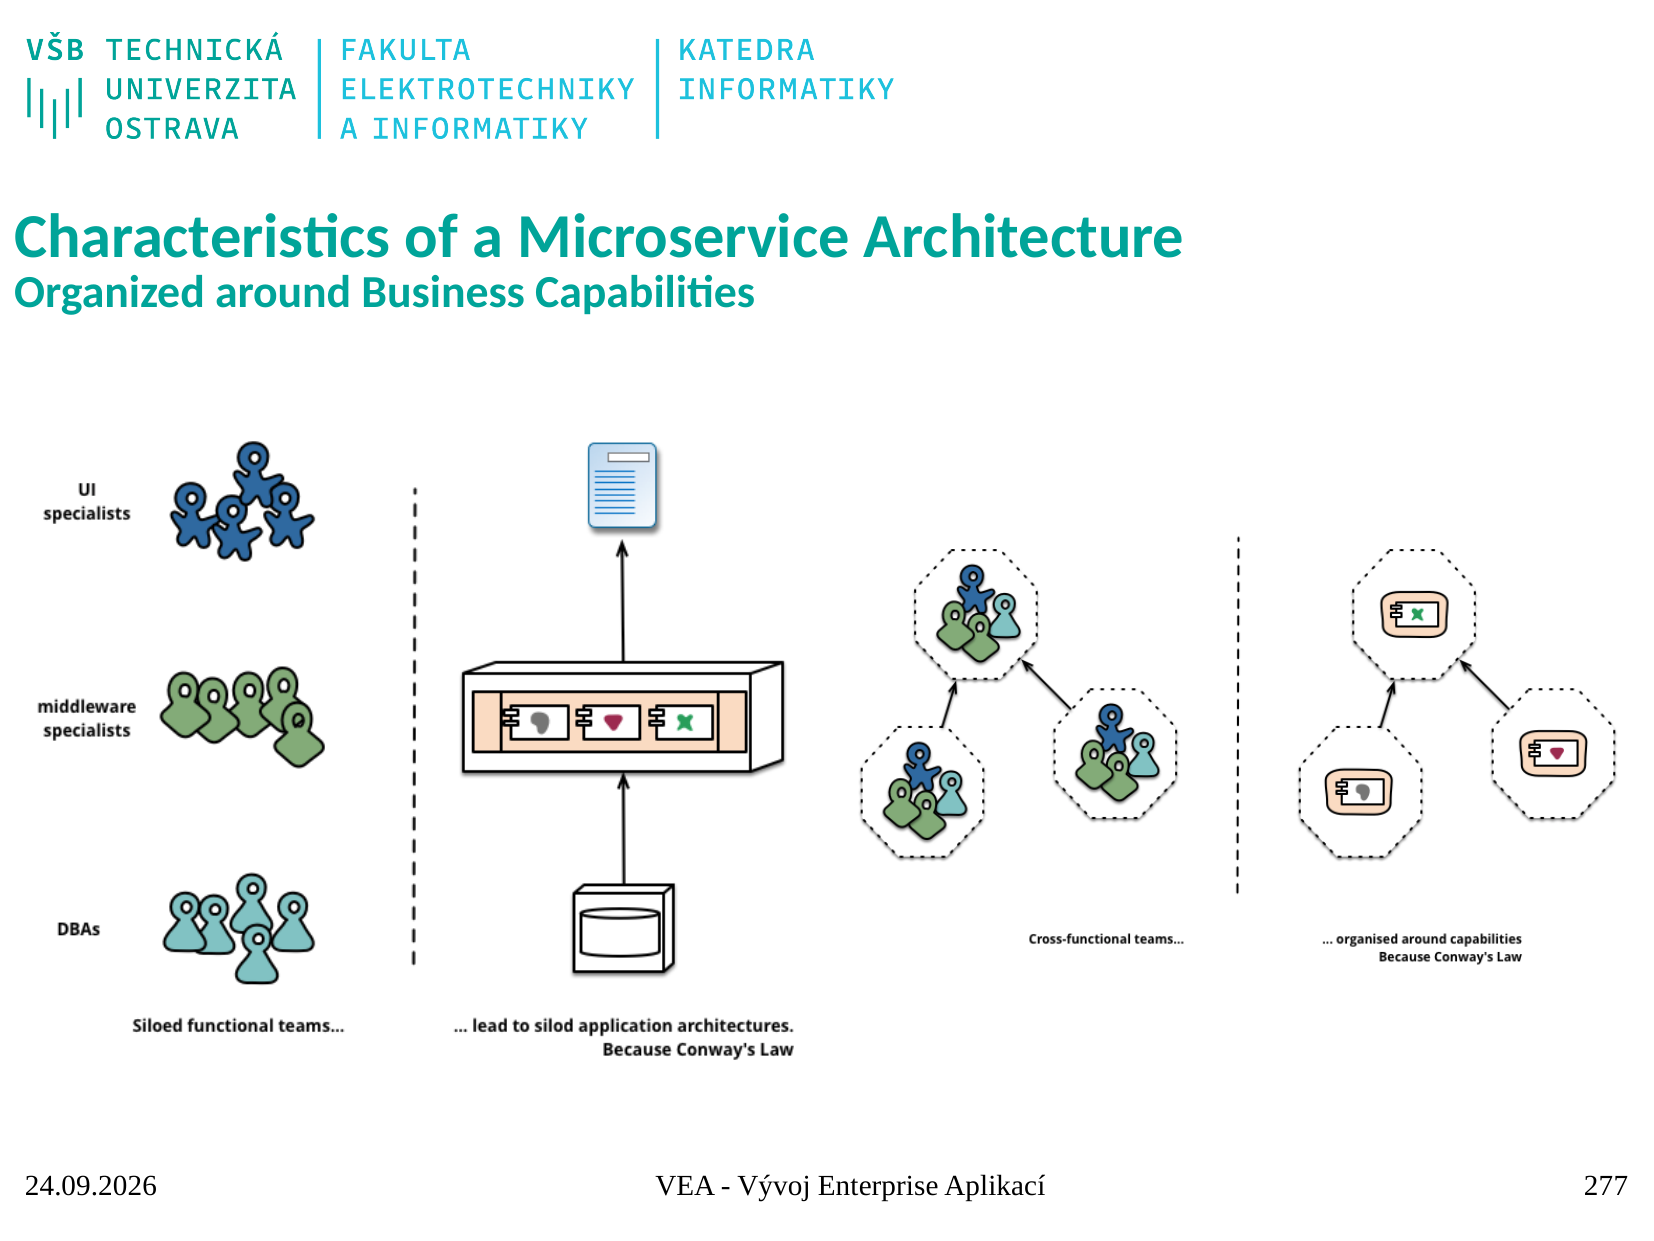

# Characteristics of a Microservice Architecture Organized around Business Capabilities
VEA - Vývoj Enterprise Aplikací
277